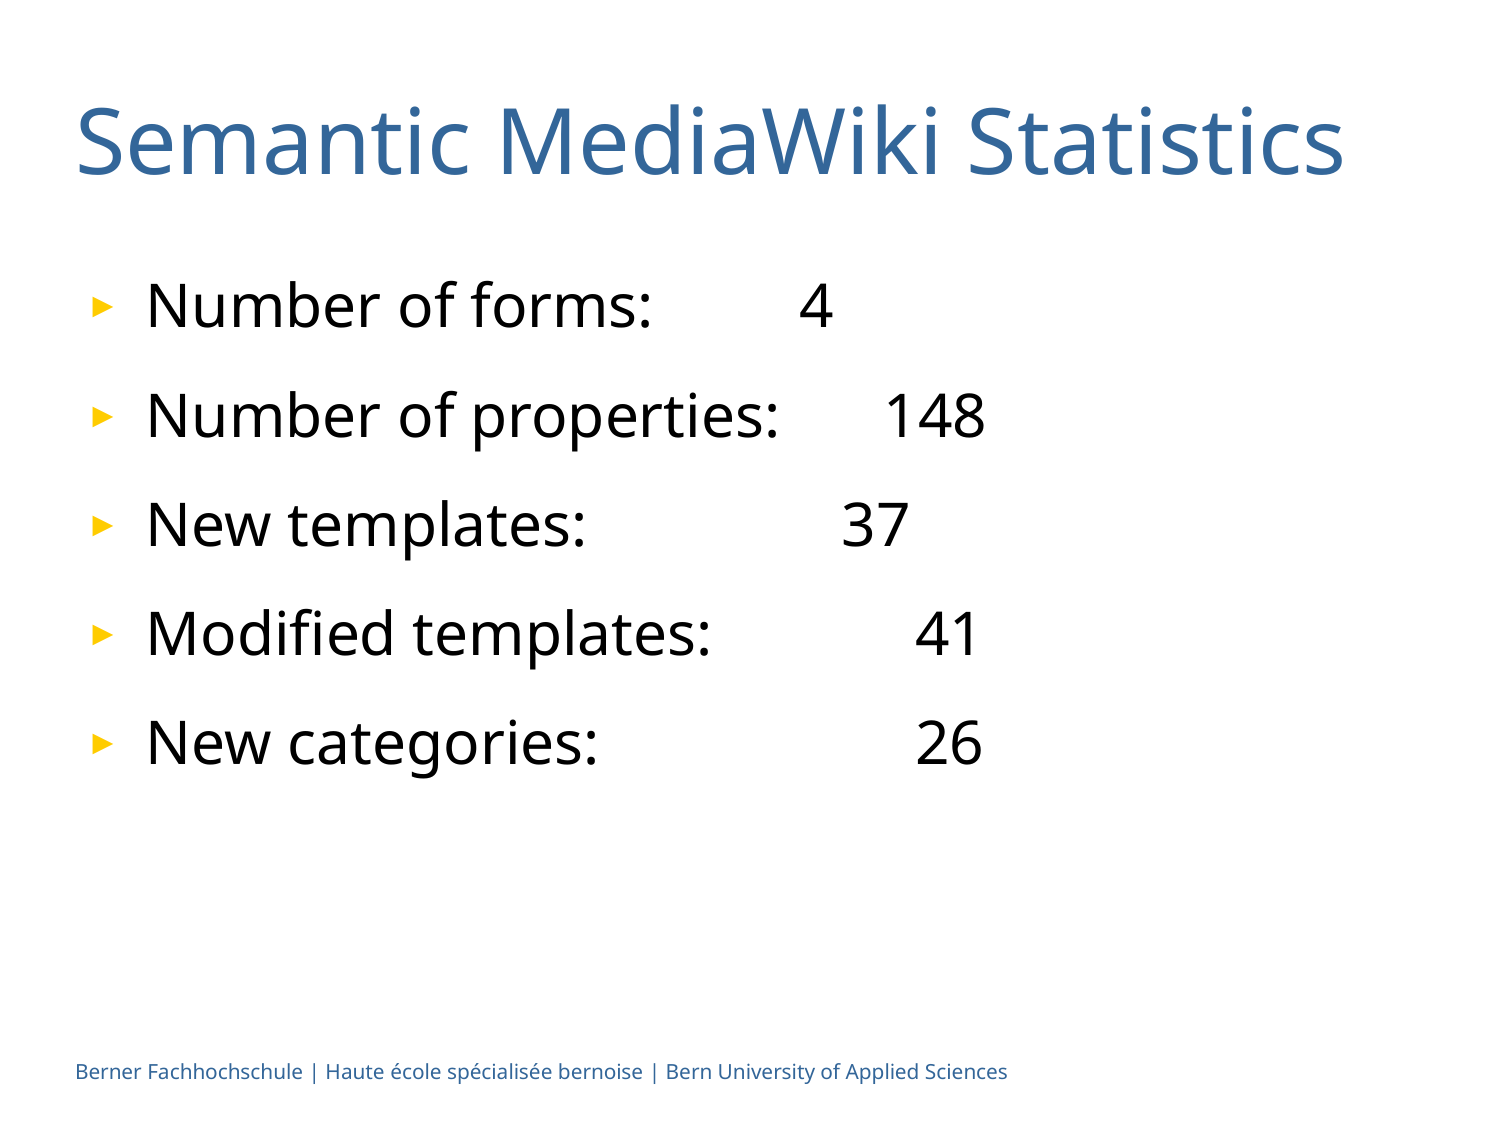

# Semantic MediaWiki Statistics
Number of forms:	 	 4
Number of properties:		148
New templates:				 37
Modified templates:			 41
New categories:				 26